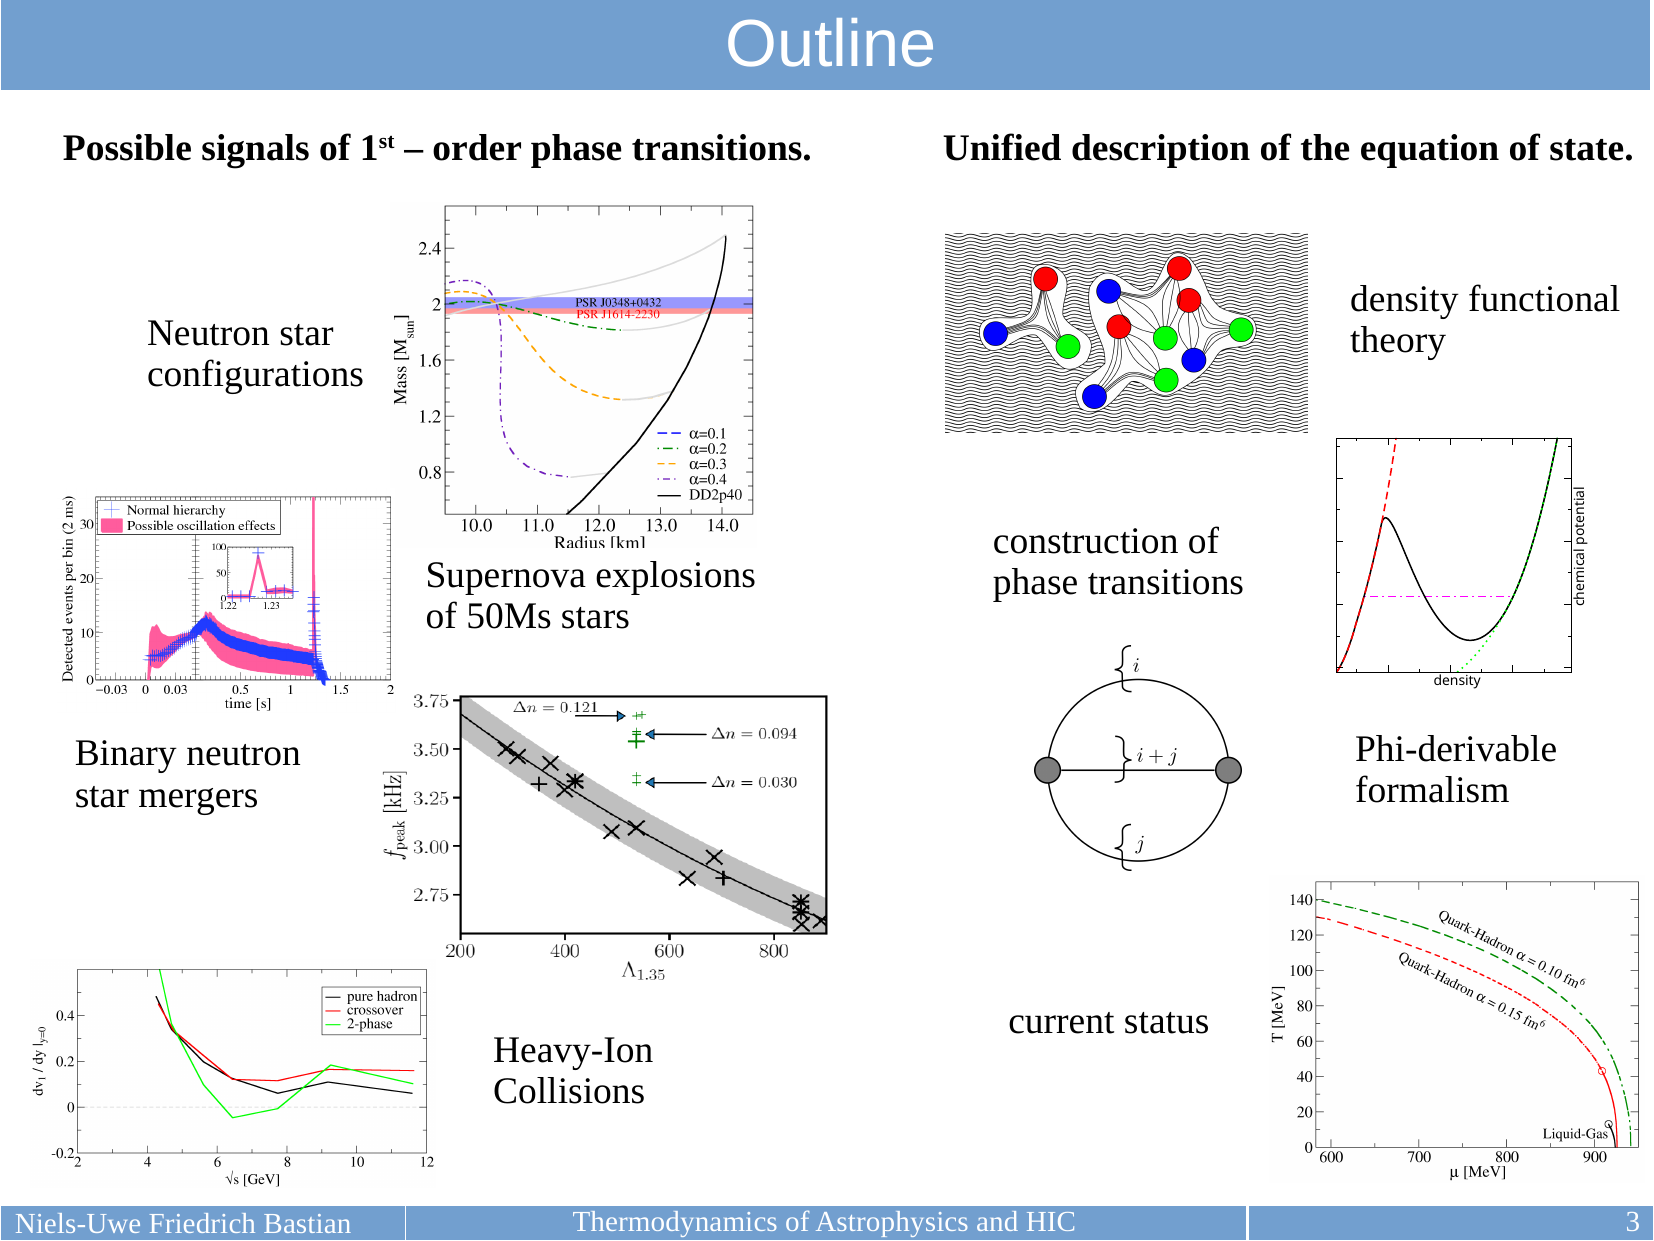

# Outline
Possible signals of 1st – order phase transitions.
Unified description of the equation of state.
density functional
theory
Neutron star
configurations
construction of
phase transitions
Supernova explosions
of 50Ms stars
Phi-derivable
formalism
Binary neutron
star mergers
current status
Heavy-Ion
Collisions
Thermodynamics of Astrophysics and HIC
3